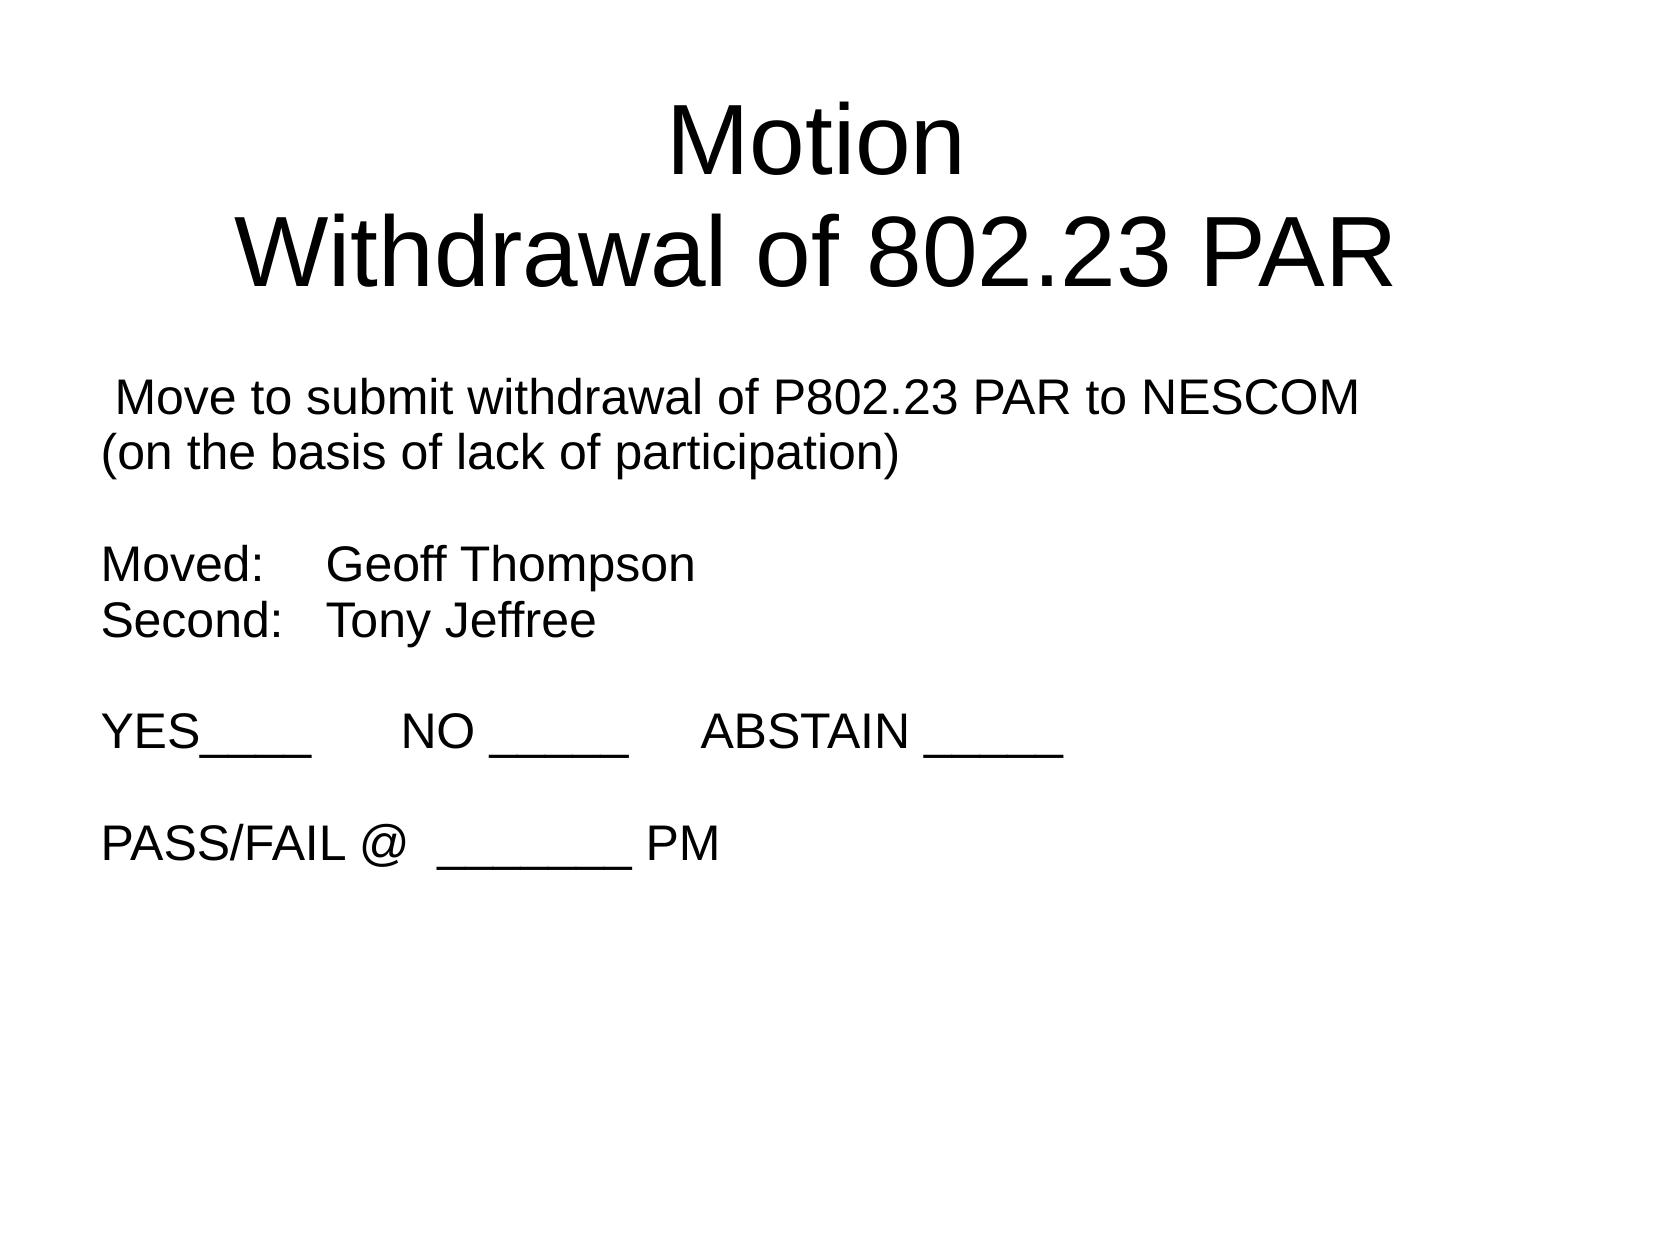

Motion
Withdrawal of 802.23 PAR
 Move to submit withdrawal of P802.23 PAR to NESCOM
(on the basis of lack of participation)
Moved:	Geoff Thompson
Second:	Tony Jeffree
YES____		NO _____	ABSTAIN _____
PASS/FAIL @ _______ PM